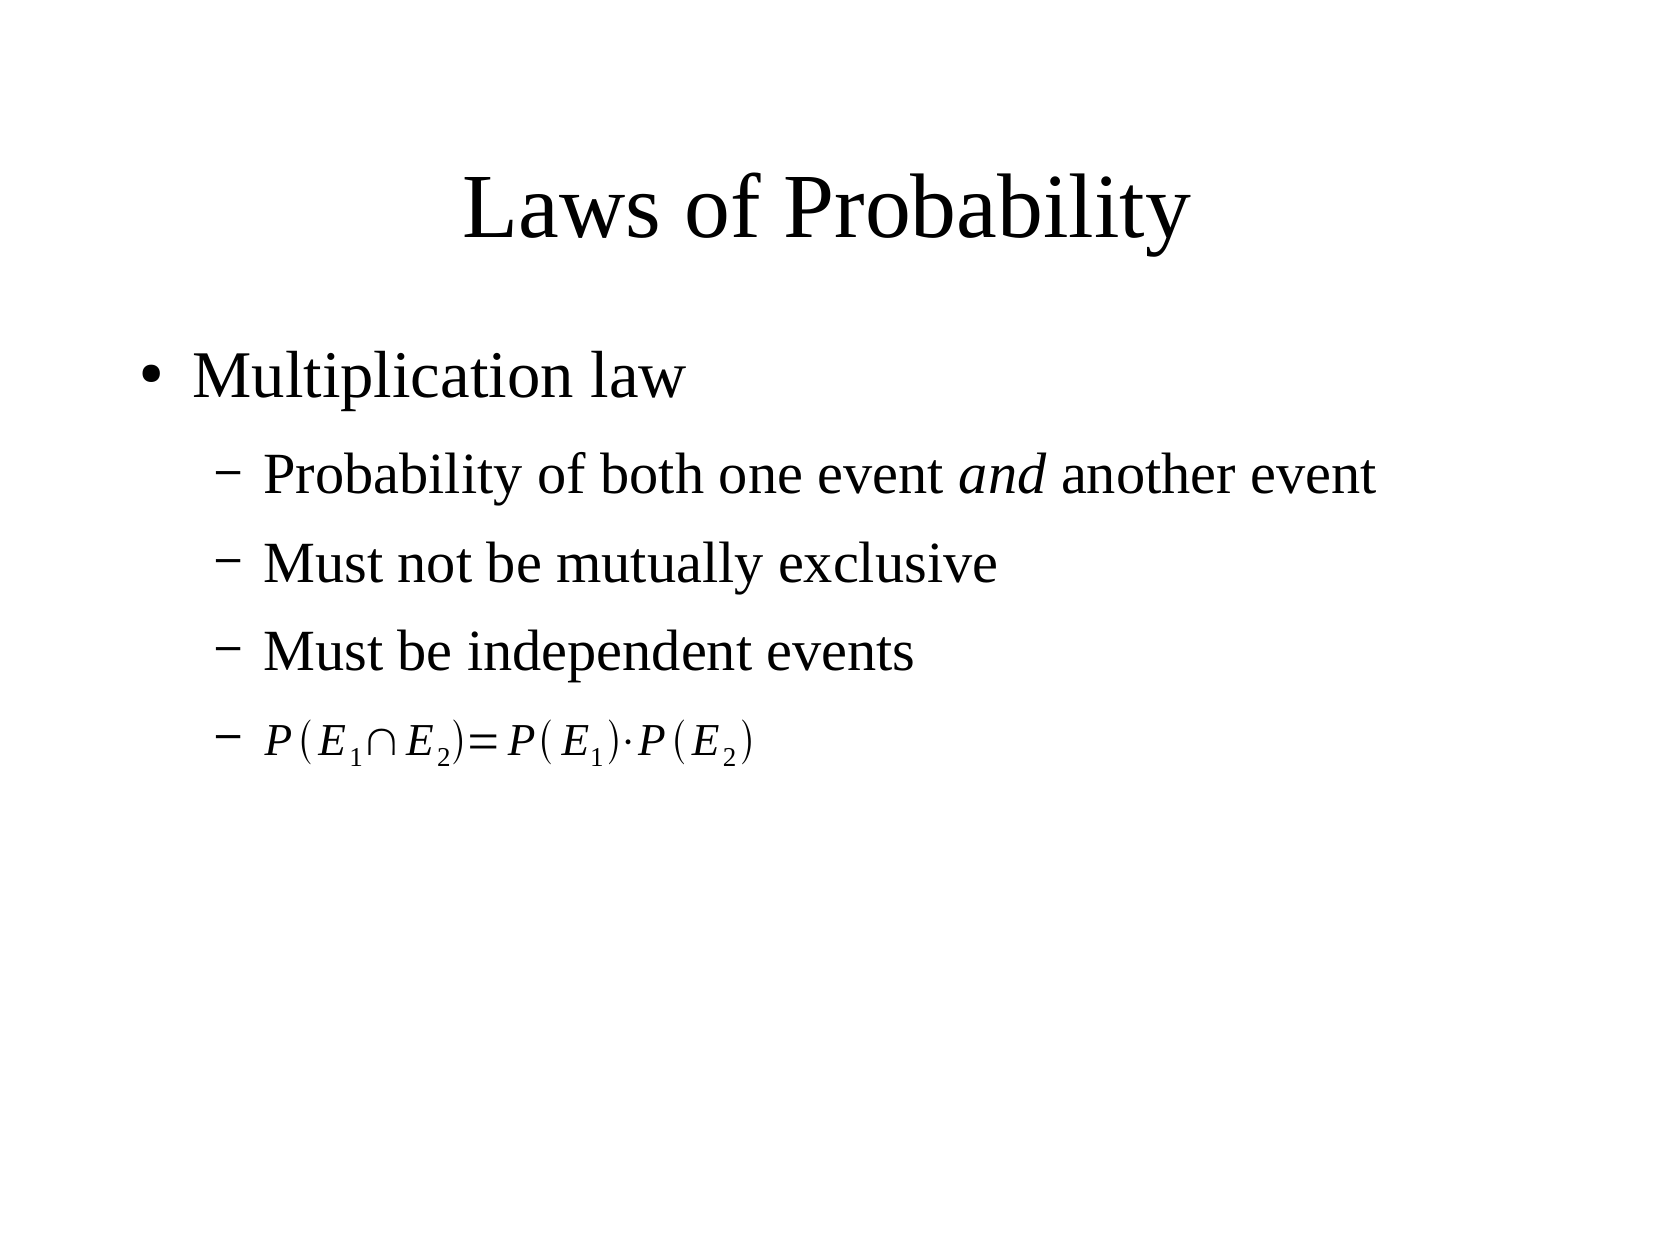

# Laws of Probability
Multiplication law
Probability of both one event and another event
Must not be mutually exclusive
Must be independent events